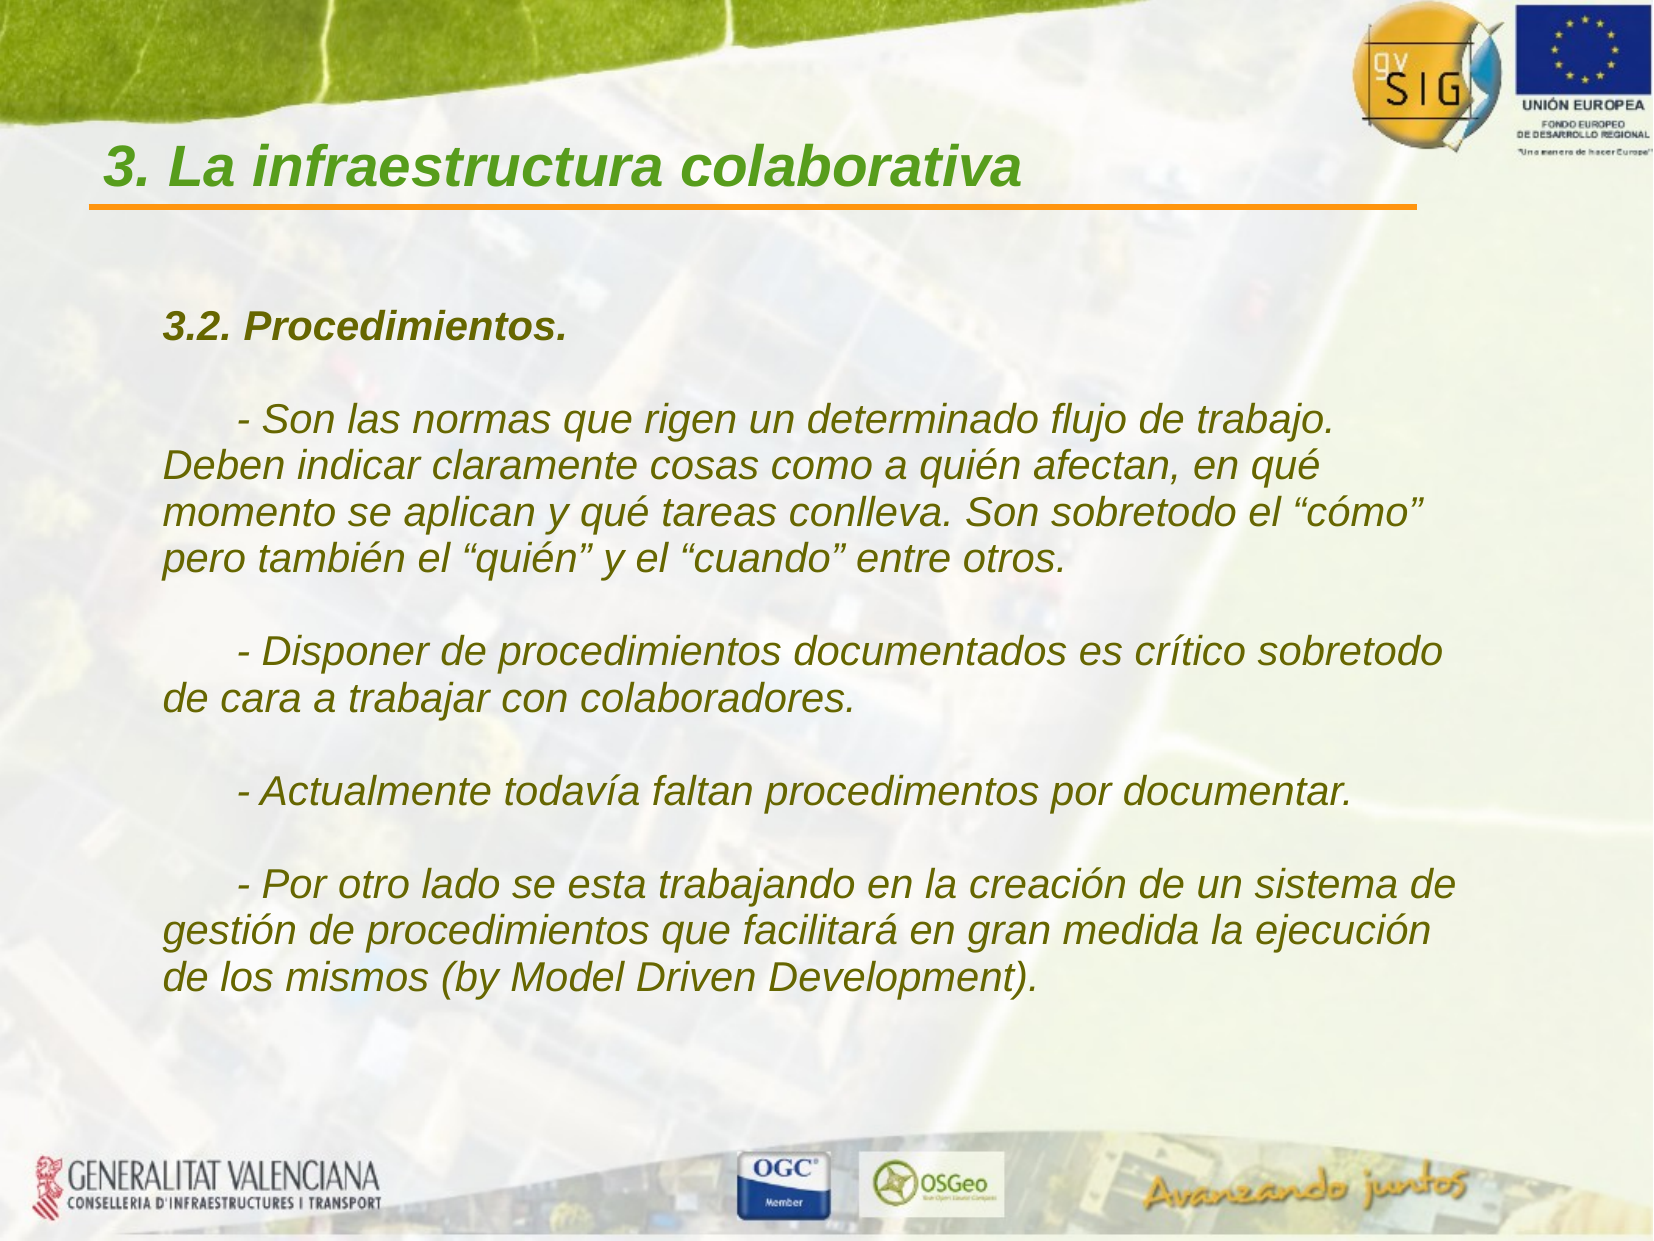

3. La infraestructura colaborativa
3.2. Procedimientos.
	- Son las normas que rigen un determinado flujo de trabajo. Deben indicar claramente cosas como a quién afectan, en qué momento se aplican y qué tareas conlleva. Son sobretodo el “cómo” pero también el “quién” y el “cuando” entre otros.
	- Disponer de procedimientos documentados es crítico sobretodo de cara a trabajar con colaboradores.
	- Actualmente todavía faltan procedimentos por documentar.
	- Por otro lado se esta trabajando en la creación de un sistema de gestión de procedimientos que facilitará en gran medida la ejecución de los mismos (by Model Driven Development).